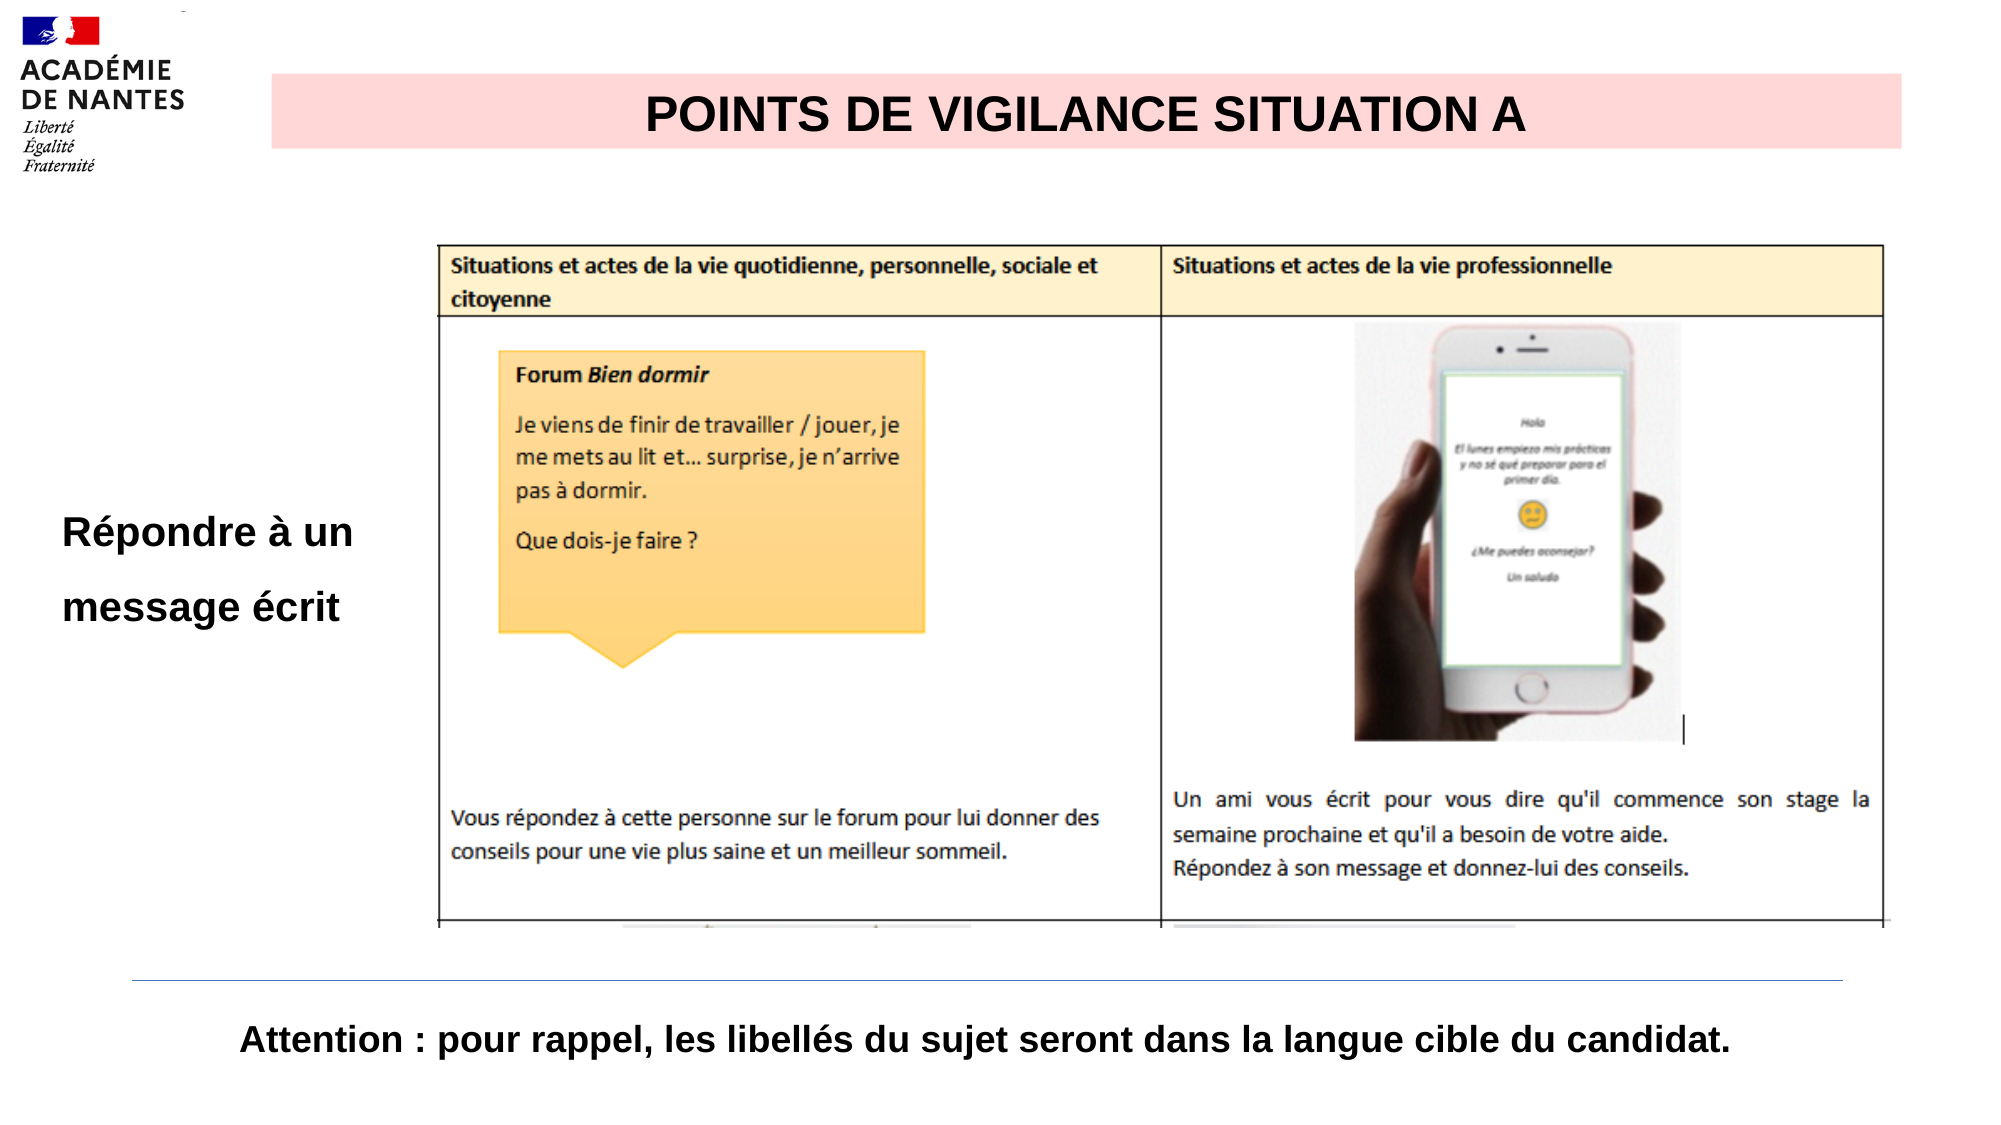

POINTS DE VIGILANCE SITUATION A
Répondre à un message écrit
Attention : pour rappel, les libellés du sujet seront dans la langue cible du candidat.